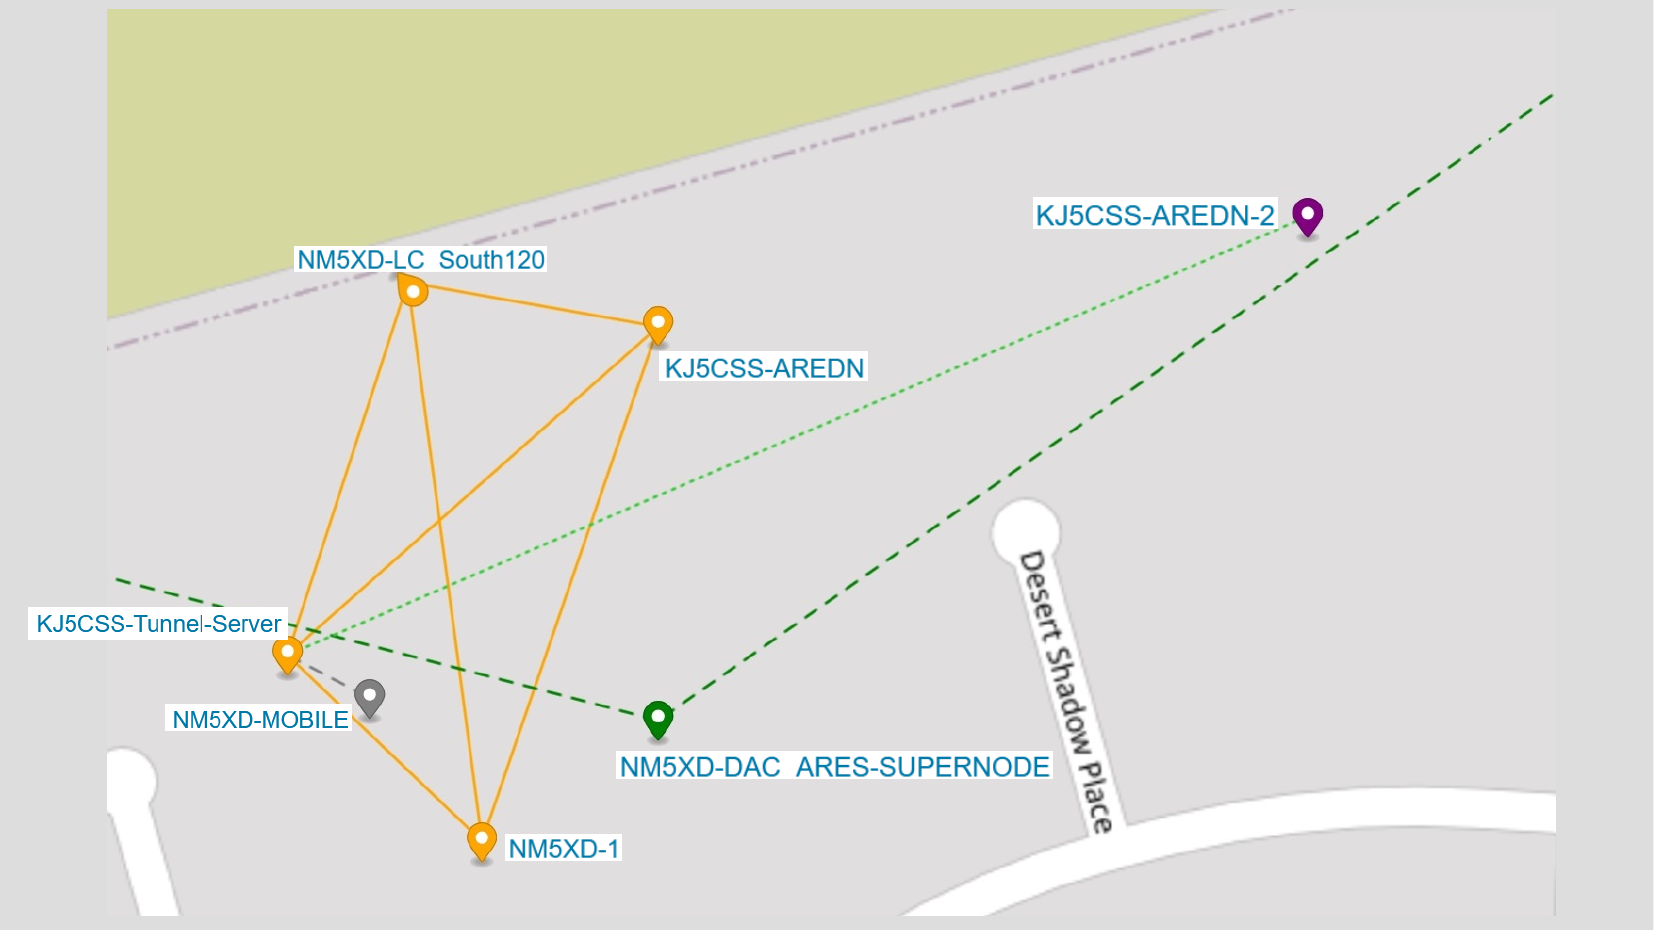

# Dona Ana County ARES
Mesilla Valley Radio Club